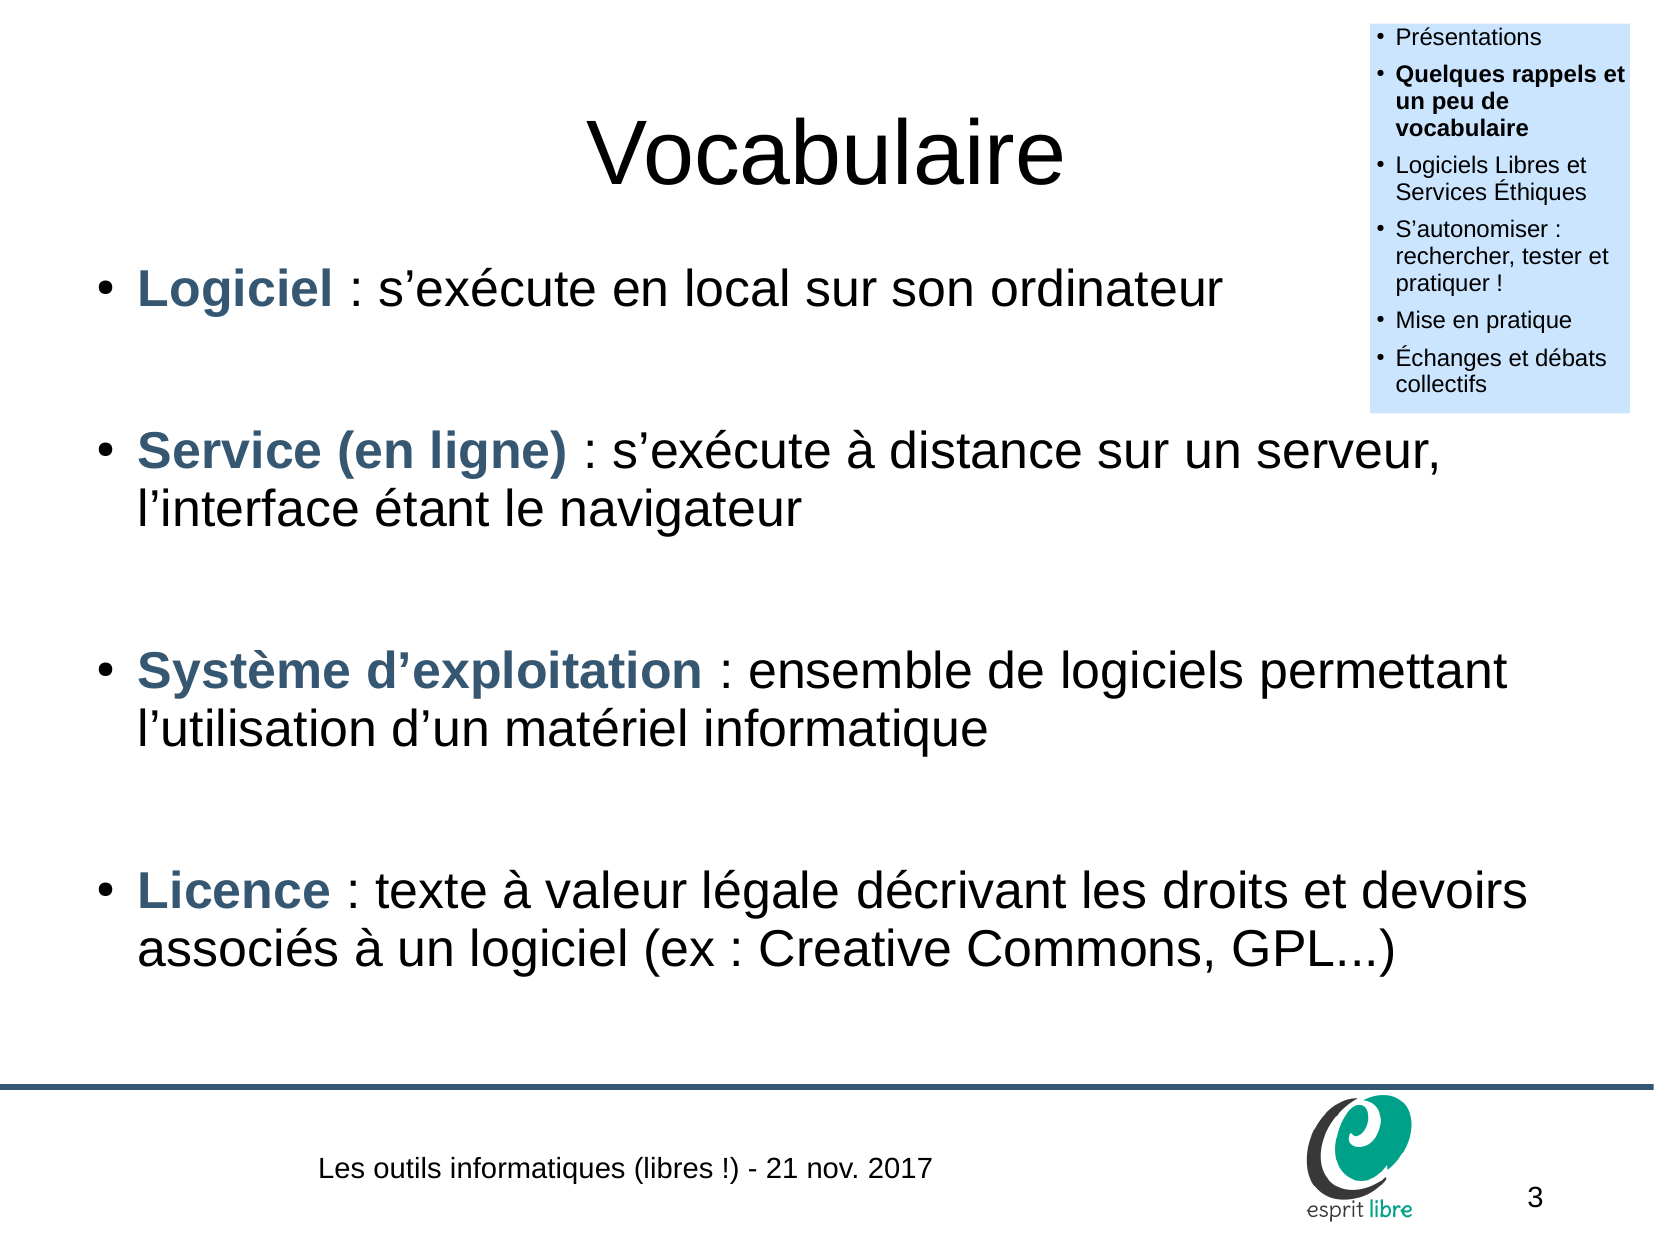

Présentations
Quelques rappels et un peu de vocabulaire
Logiciels Libres et Services Éthiques
S’autonomiser : rechercher, tester et pratiquer !
Mise en pratique
Échanges et débats collectifs
# Vocabulaire
Logiciel : s’exécute en local sur son ordinateur
Service (en ligne) : s’exécute à distance sur un serveur, l’interface étant le navigateur
Système d’exploitation : ensemble de logiciels permettant l’utilisation d’un matériel informatique
Licence : texte à valeur légale décrivant les droits et devoirs associés à un logiciel (ex : Creative Commons, GPL...)
Les outils informatiques (libres !) - 21 nov. 2017